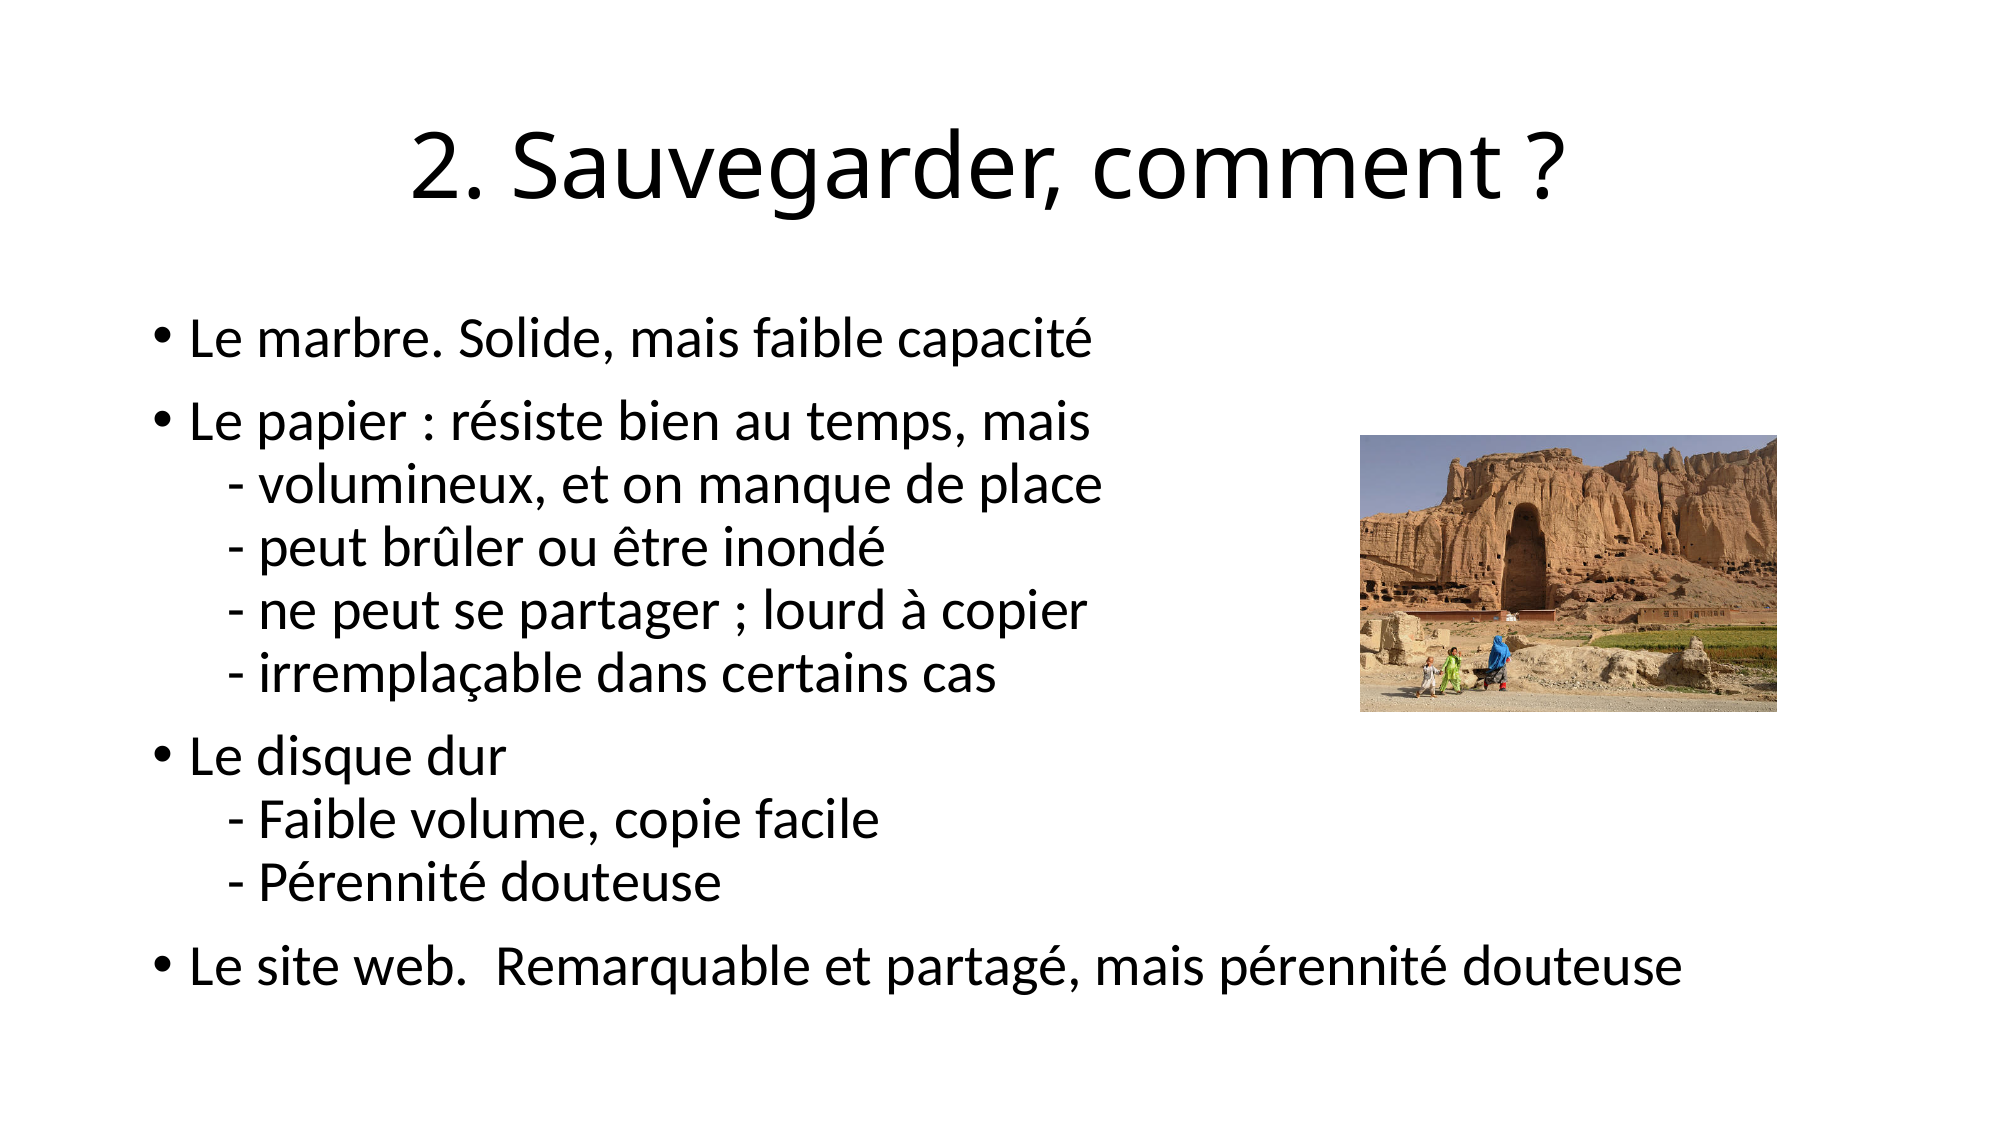

# 2. Sauvegarder, comment ?
Le marbre. Solide, mais faible capacité
Le papier : résiste bien au temps, mais
- volumineux, et on manque de place
- peut brûler ou être inondé
- ne peut se partager ; lourd à copier
- irremplaçable dans certains cas
Le disque dur
- Faible volume, copie facile
- Pérennité douteuse
Le site web. Remarquable et partagé, mais pérennité douteuse